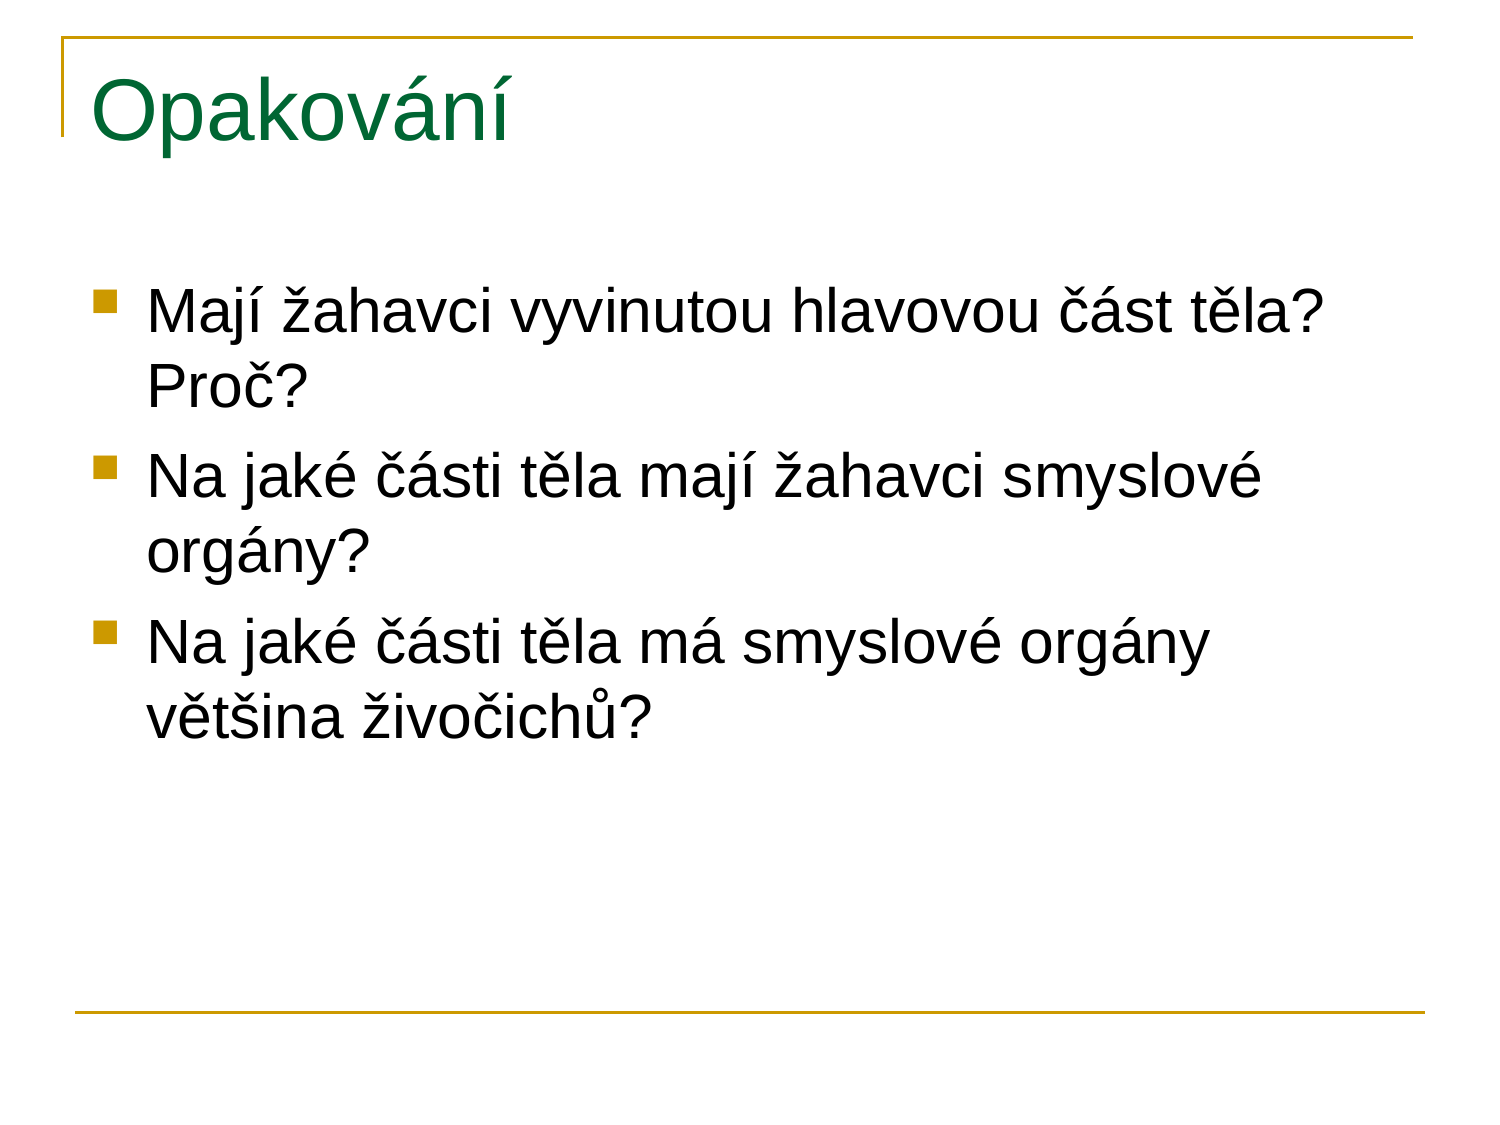

# Opakování
Mají žahavci vyvinutou hlavovou část těla? Proč?
Na jaké části těla mají žahavci smyslové orgány?
Na jaké části těla má smyslové orgány většina živočichů?